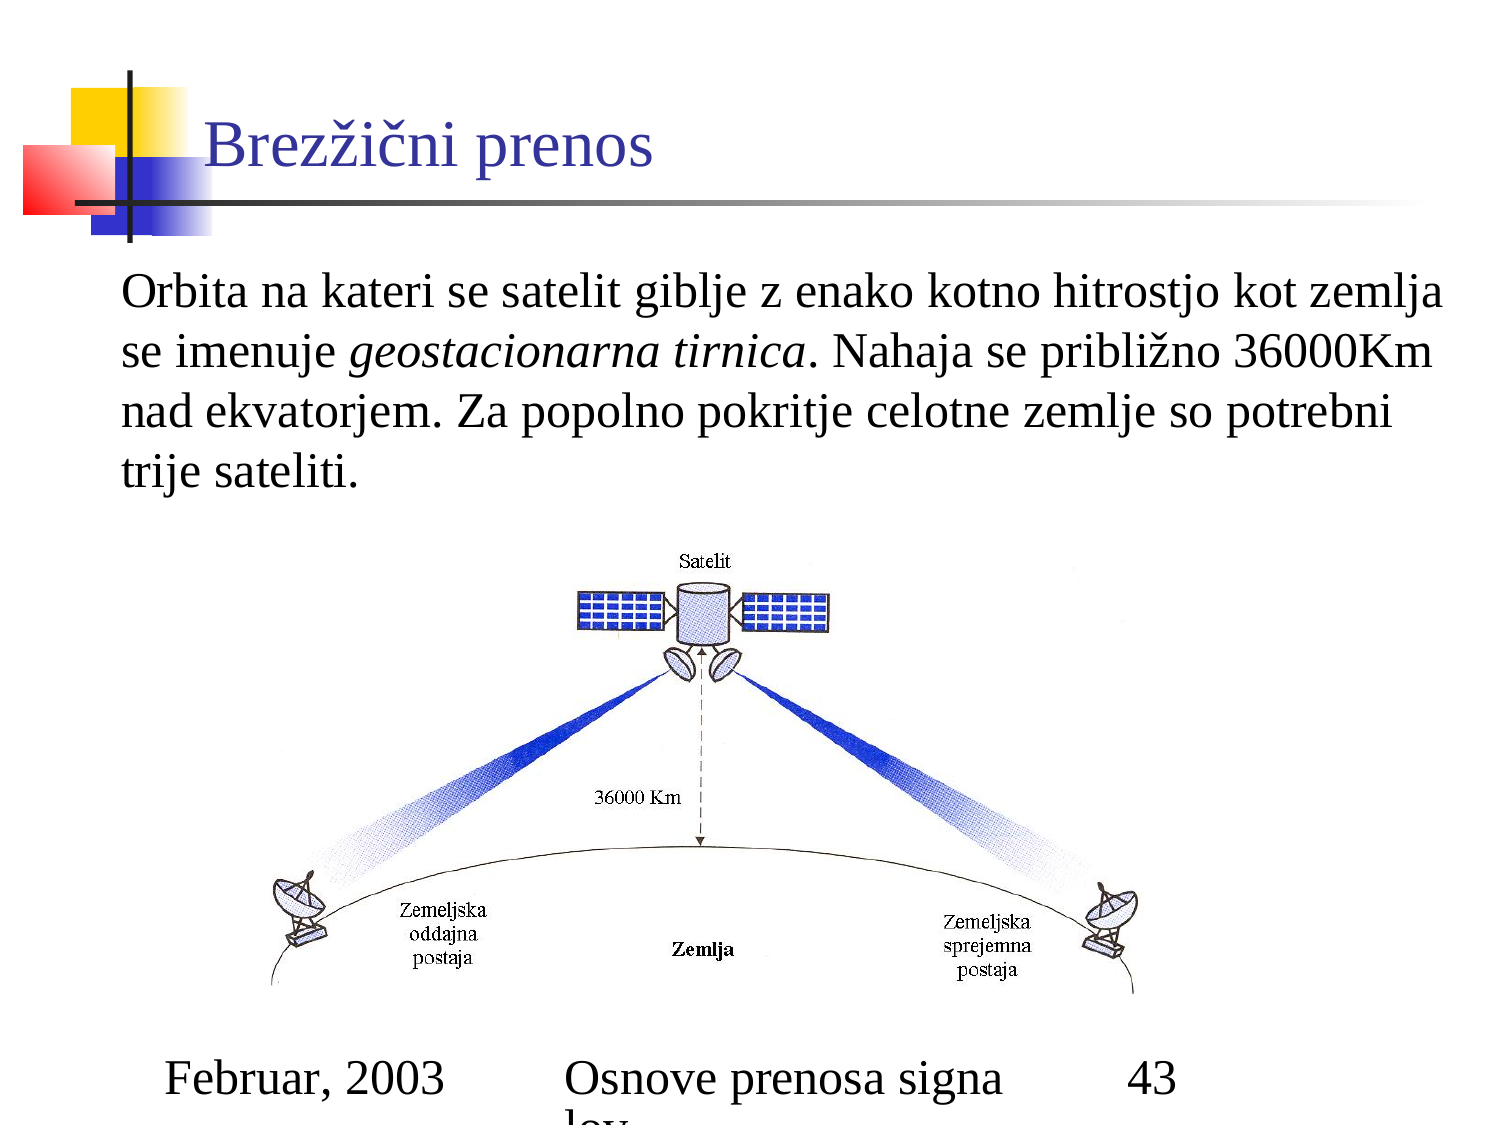

# Brezžični prenos
	Orbita na kateri se satelit giblje z enako kotno hitrostjo kot zemlja se imenuje geostacionarna tirnica. Nahaja se približno 36000Km nad ekvatorjem. Za popolno pokritje celotne zemlje so potrebni trije sateliti.
Februar, 2003
Osnove prenosa signalov
43